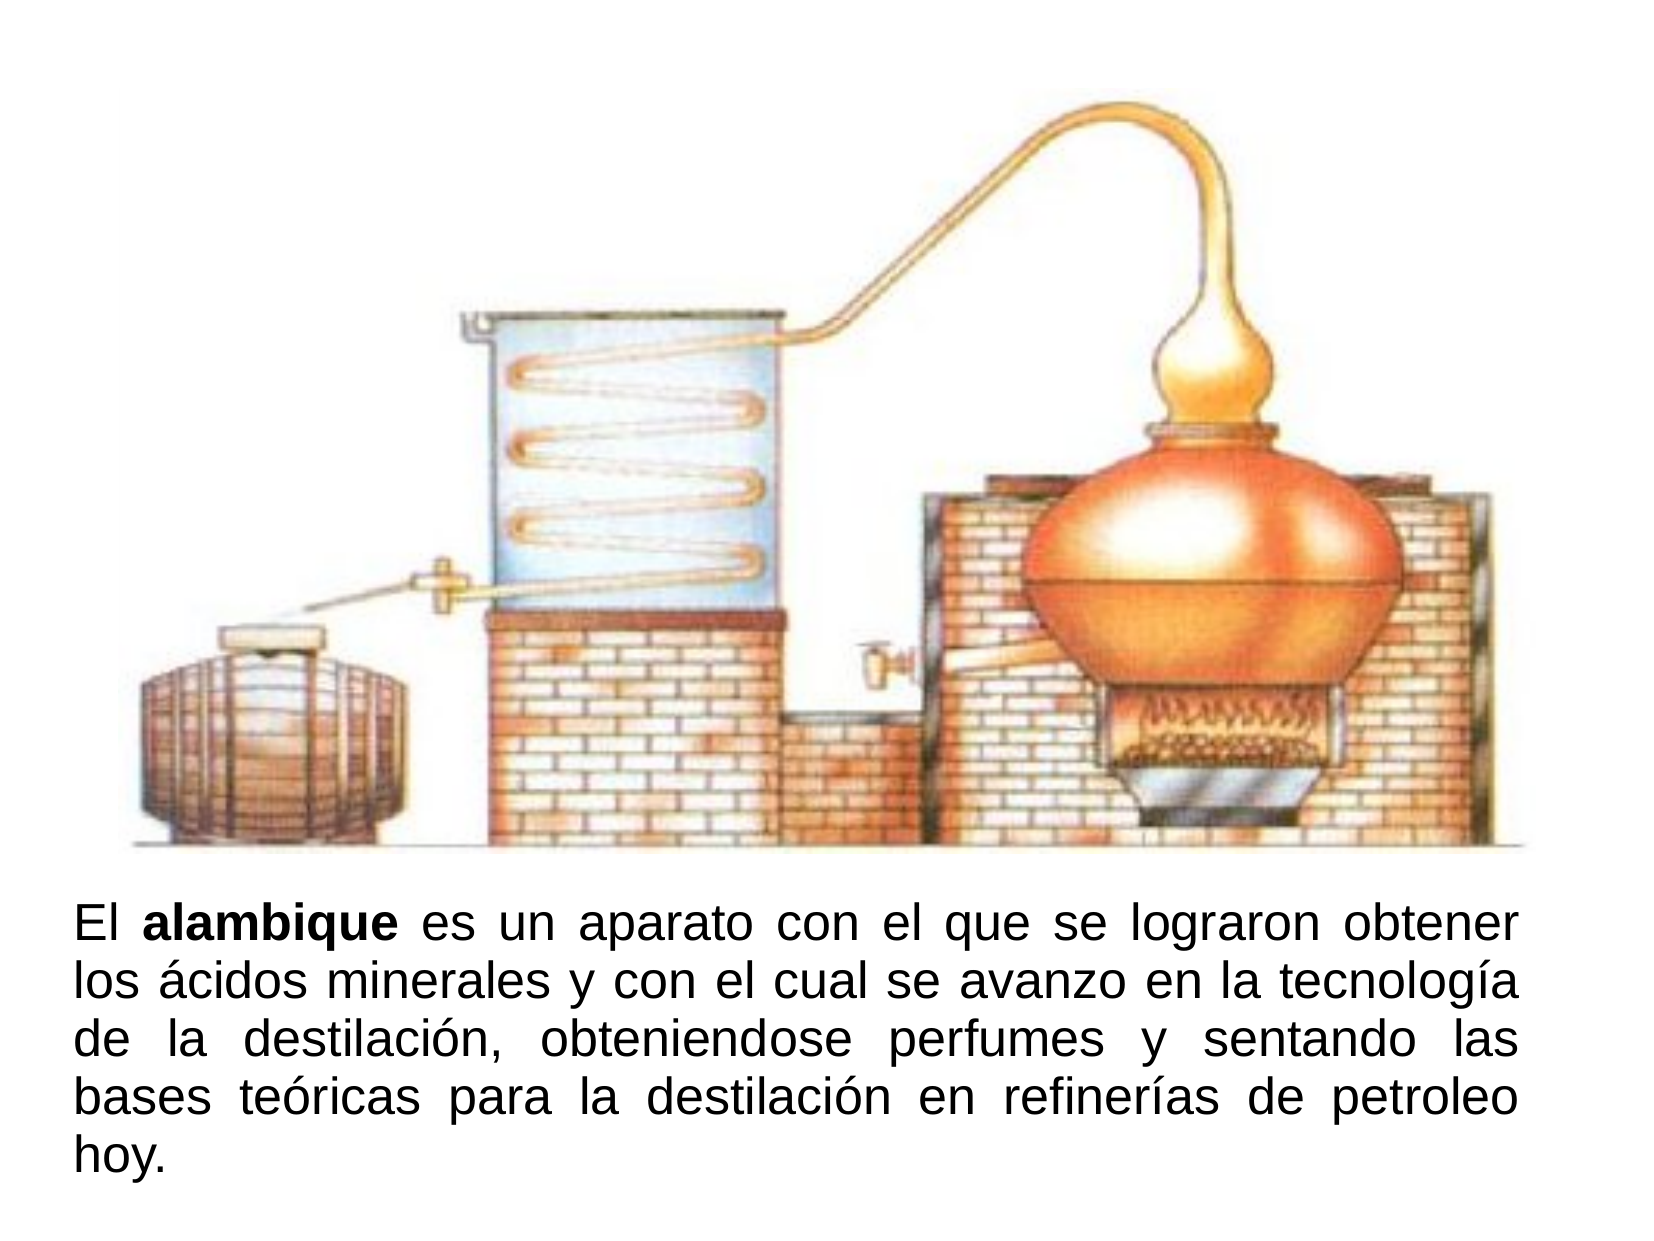

El alambique es un aparato con el que se lograron obtener los ácidos minerales y con el cual se avanzo en la tecnología de la destilación, obteniendose perfumes y sentando las bases teóricas para la destilación en refinerías de petroleo hoy.